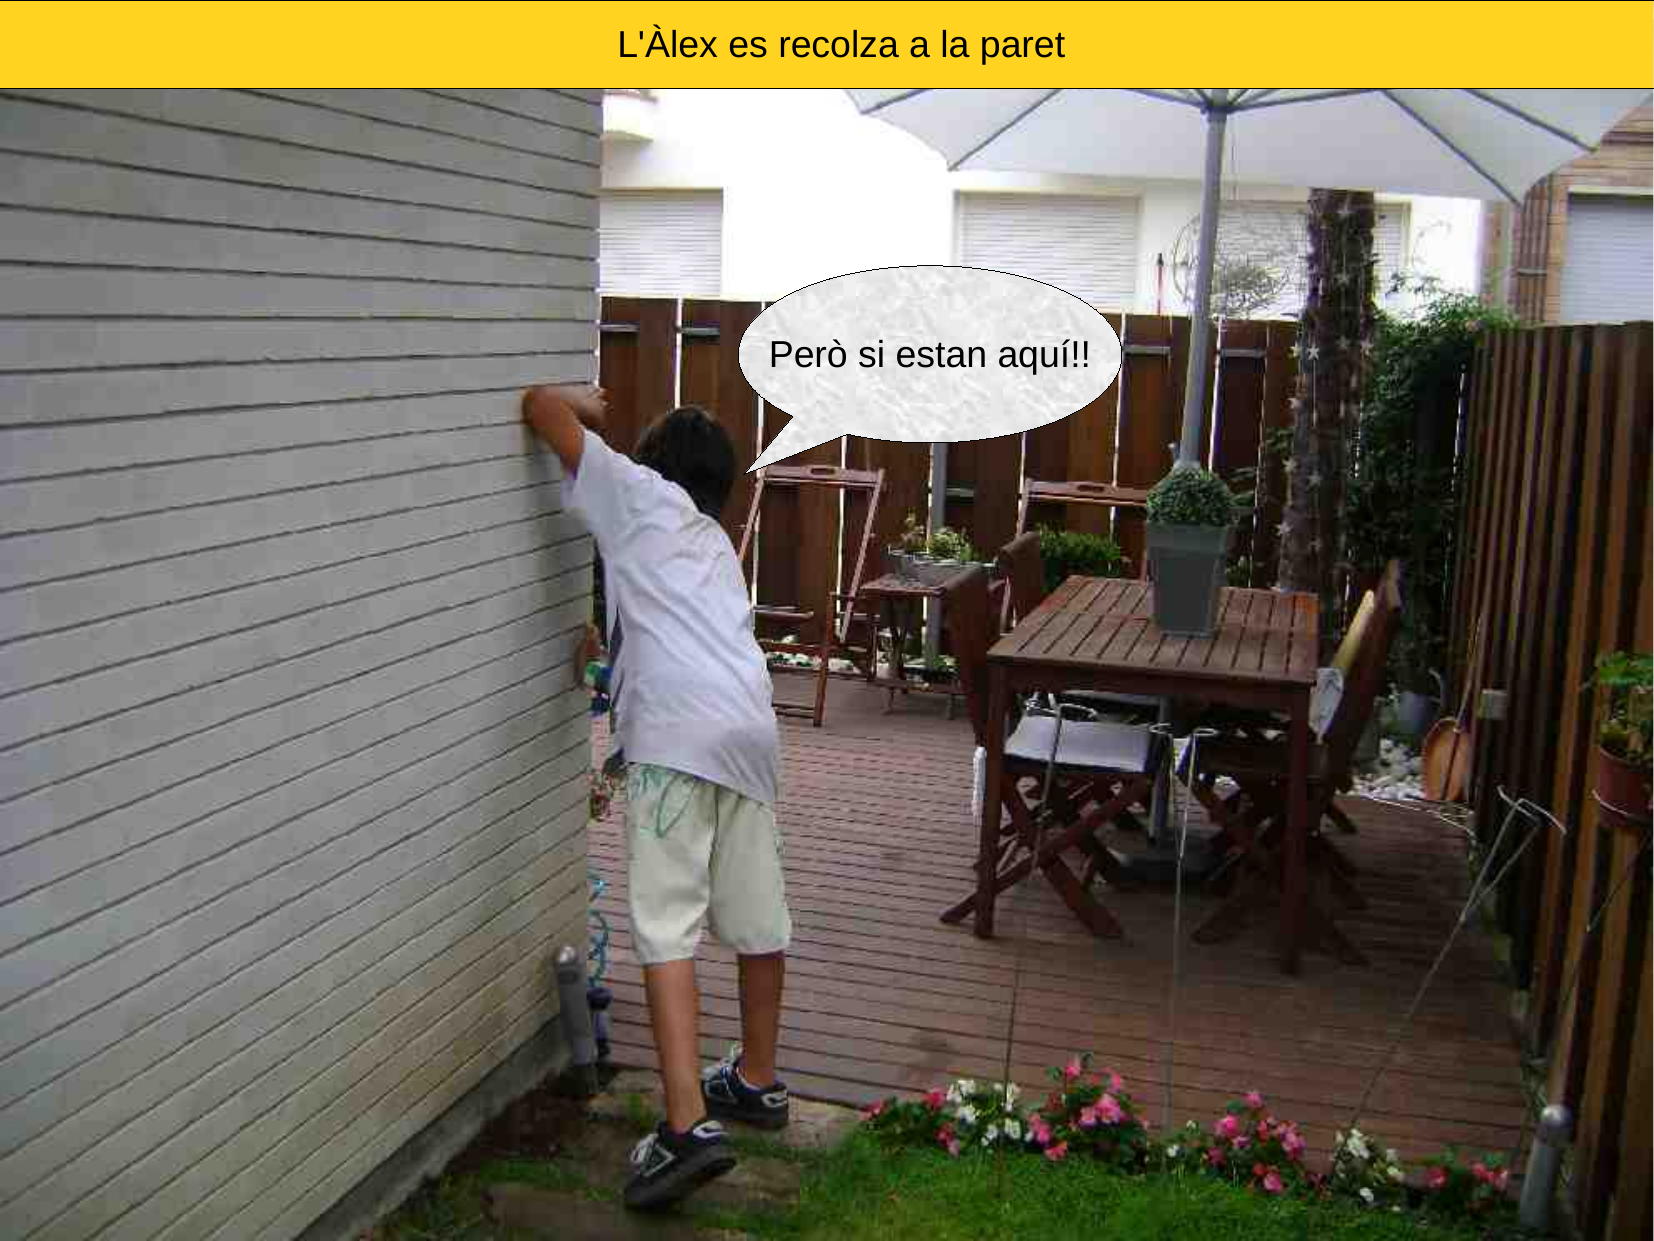

L'Àlex es recolza a la paret
Però si estan aquí!!